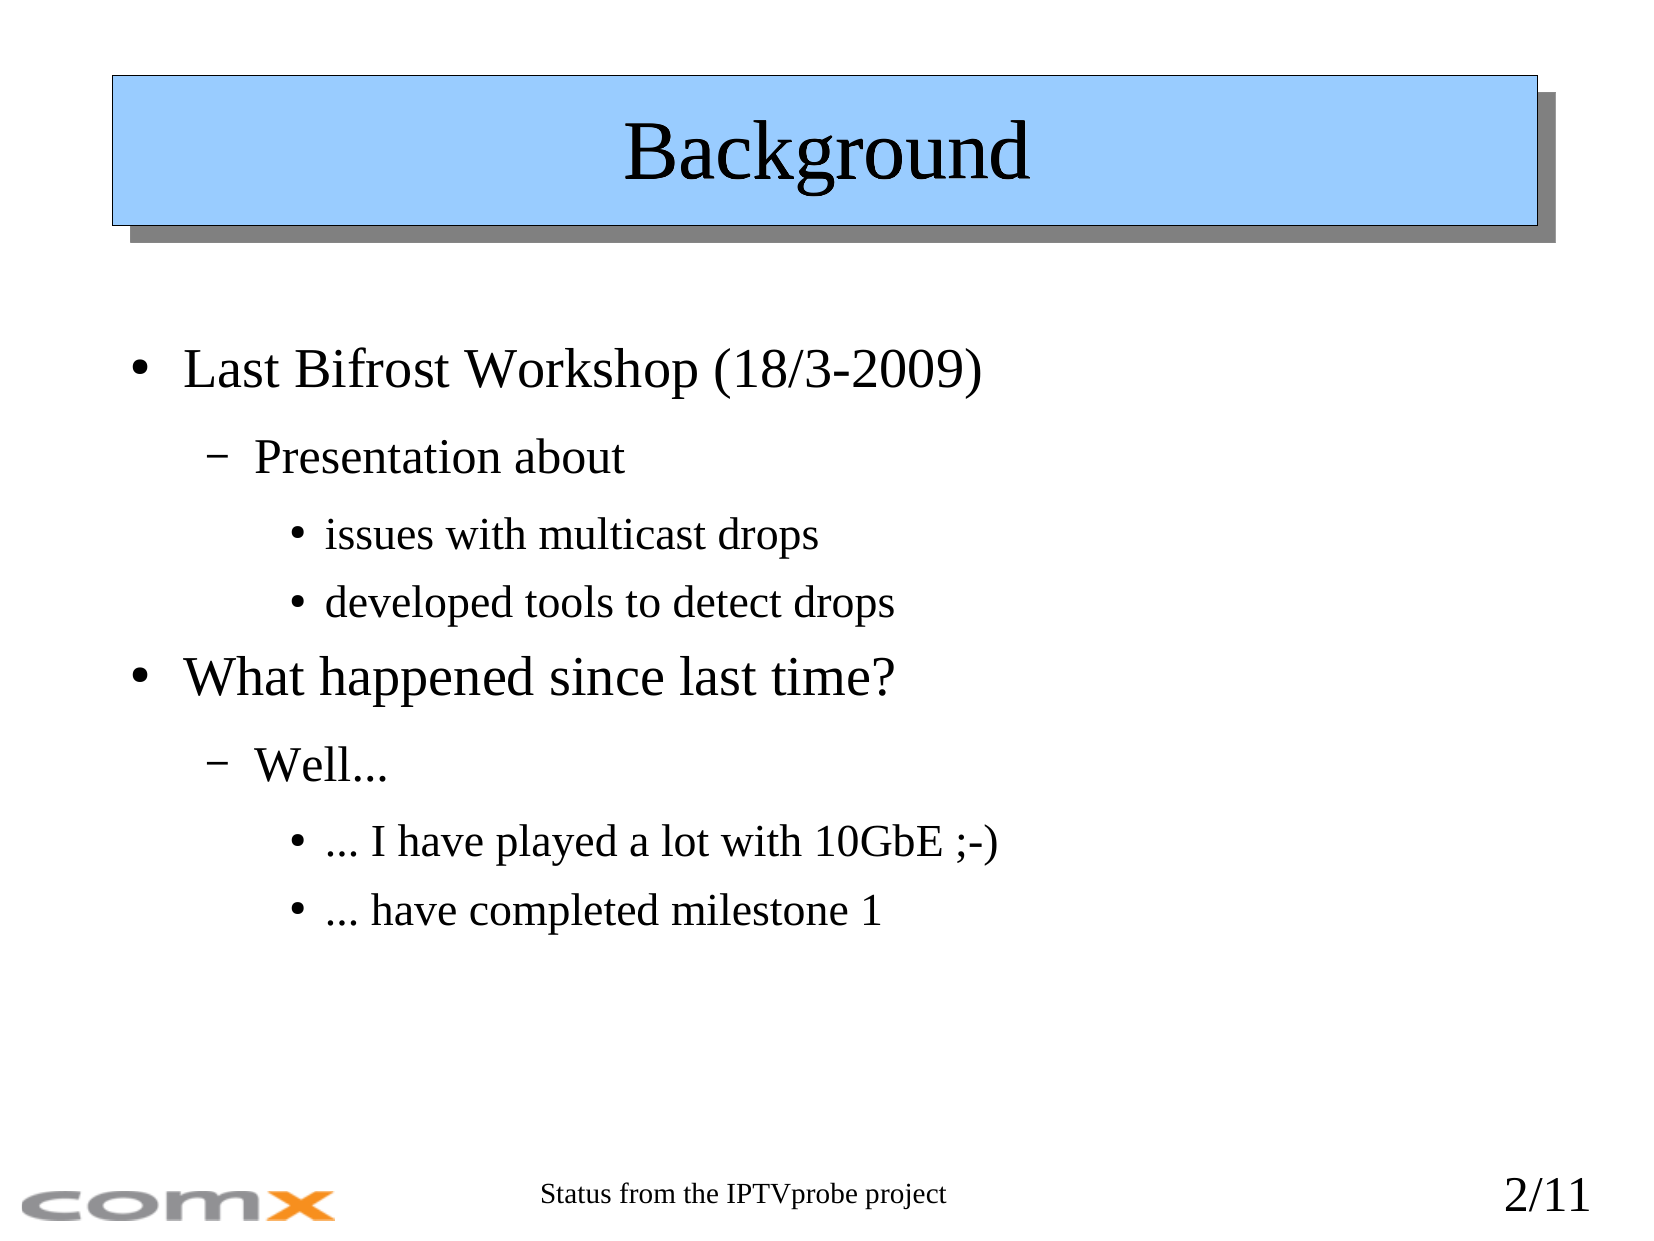

# Background
Last Bifrost Workshop (18/3-2009)
Presentation about
issues with multicast drops
developed tools to detect drops
What happened since last time?
Well...
... I have played a lot with 10GbE ;-)
... have completed milestone 1